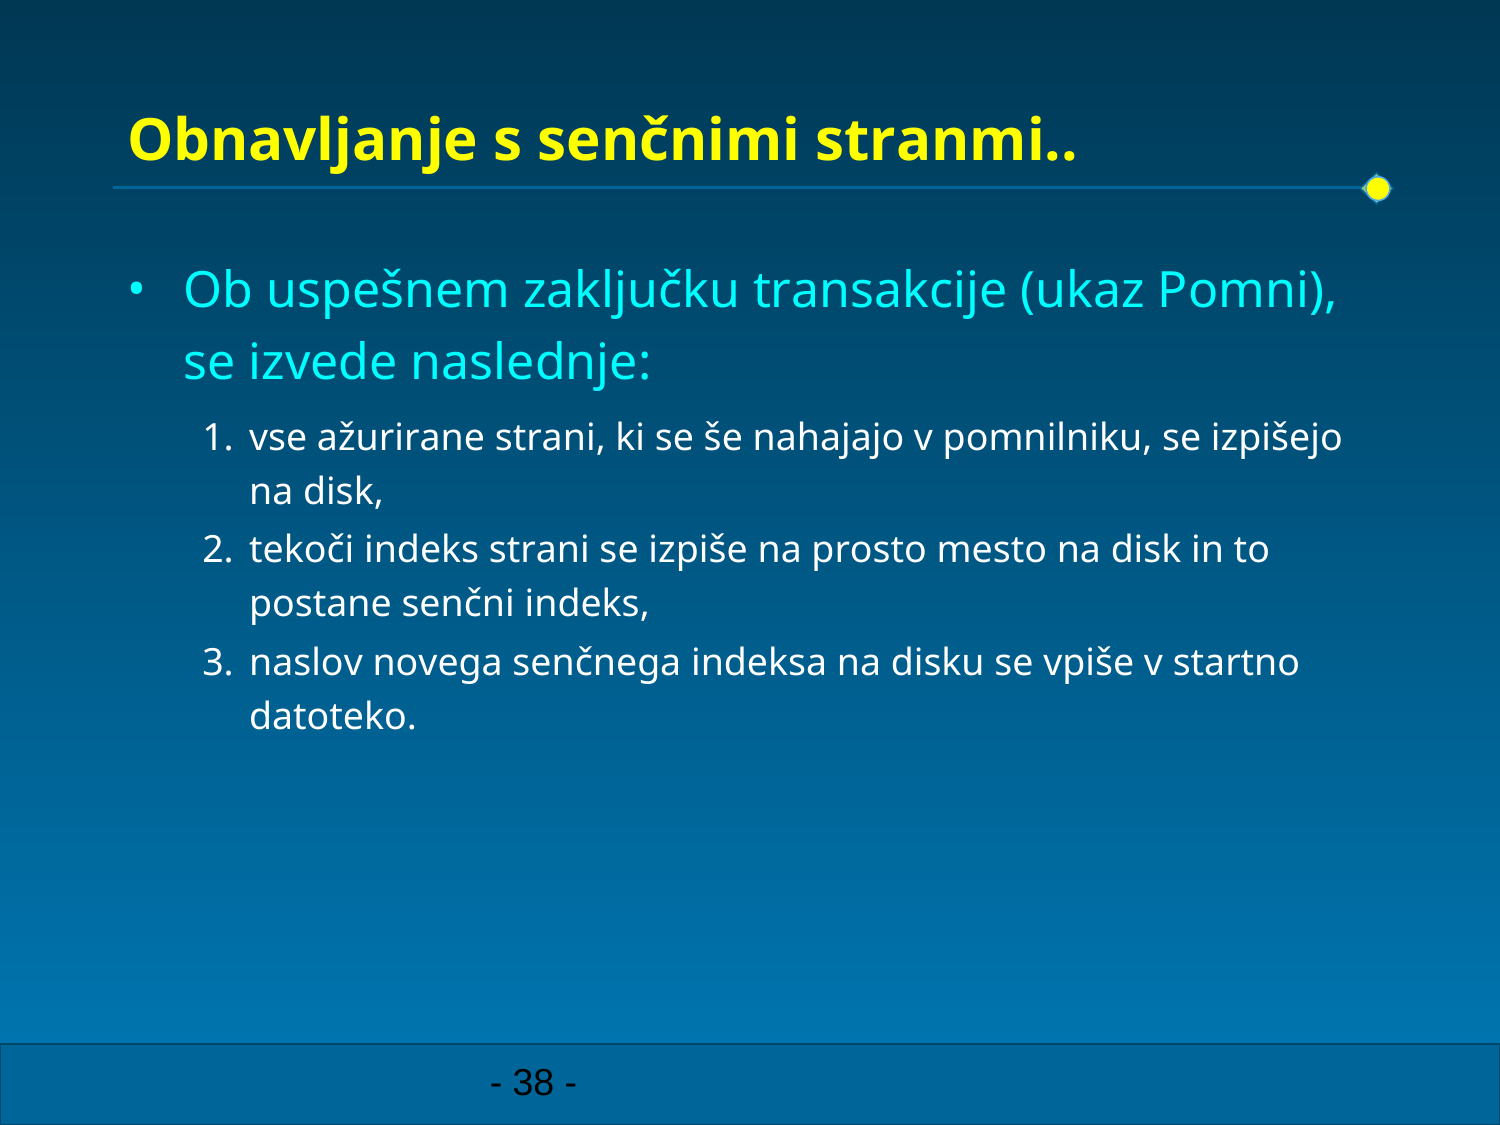

# Obnavljanje s senčnimi stranmi..
Ob uspešnem zaključku transakcije (ukaz Pomni), se izvede naslednje:
vse ažurirane strani, ki se še nahajajo v pomnilniku, se izpišejo na disk,
tekoči indeks strani se izpiše na prosto mesto na disk in to postane senčni indeks,
naslov novega senčnega indeksa na disku se vpiše v startno datoteko.